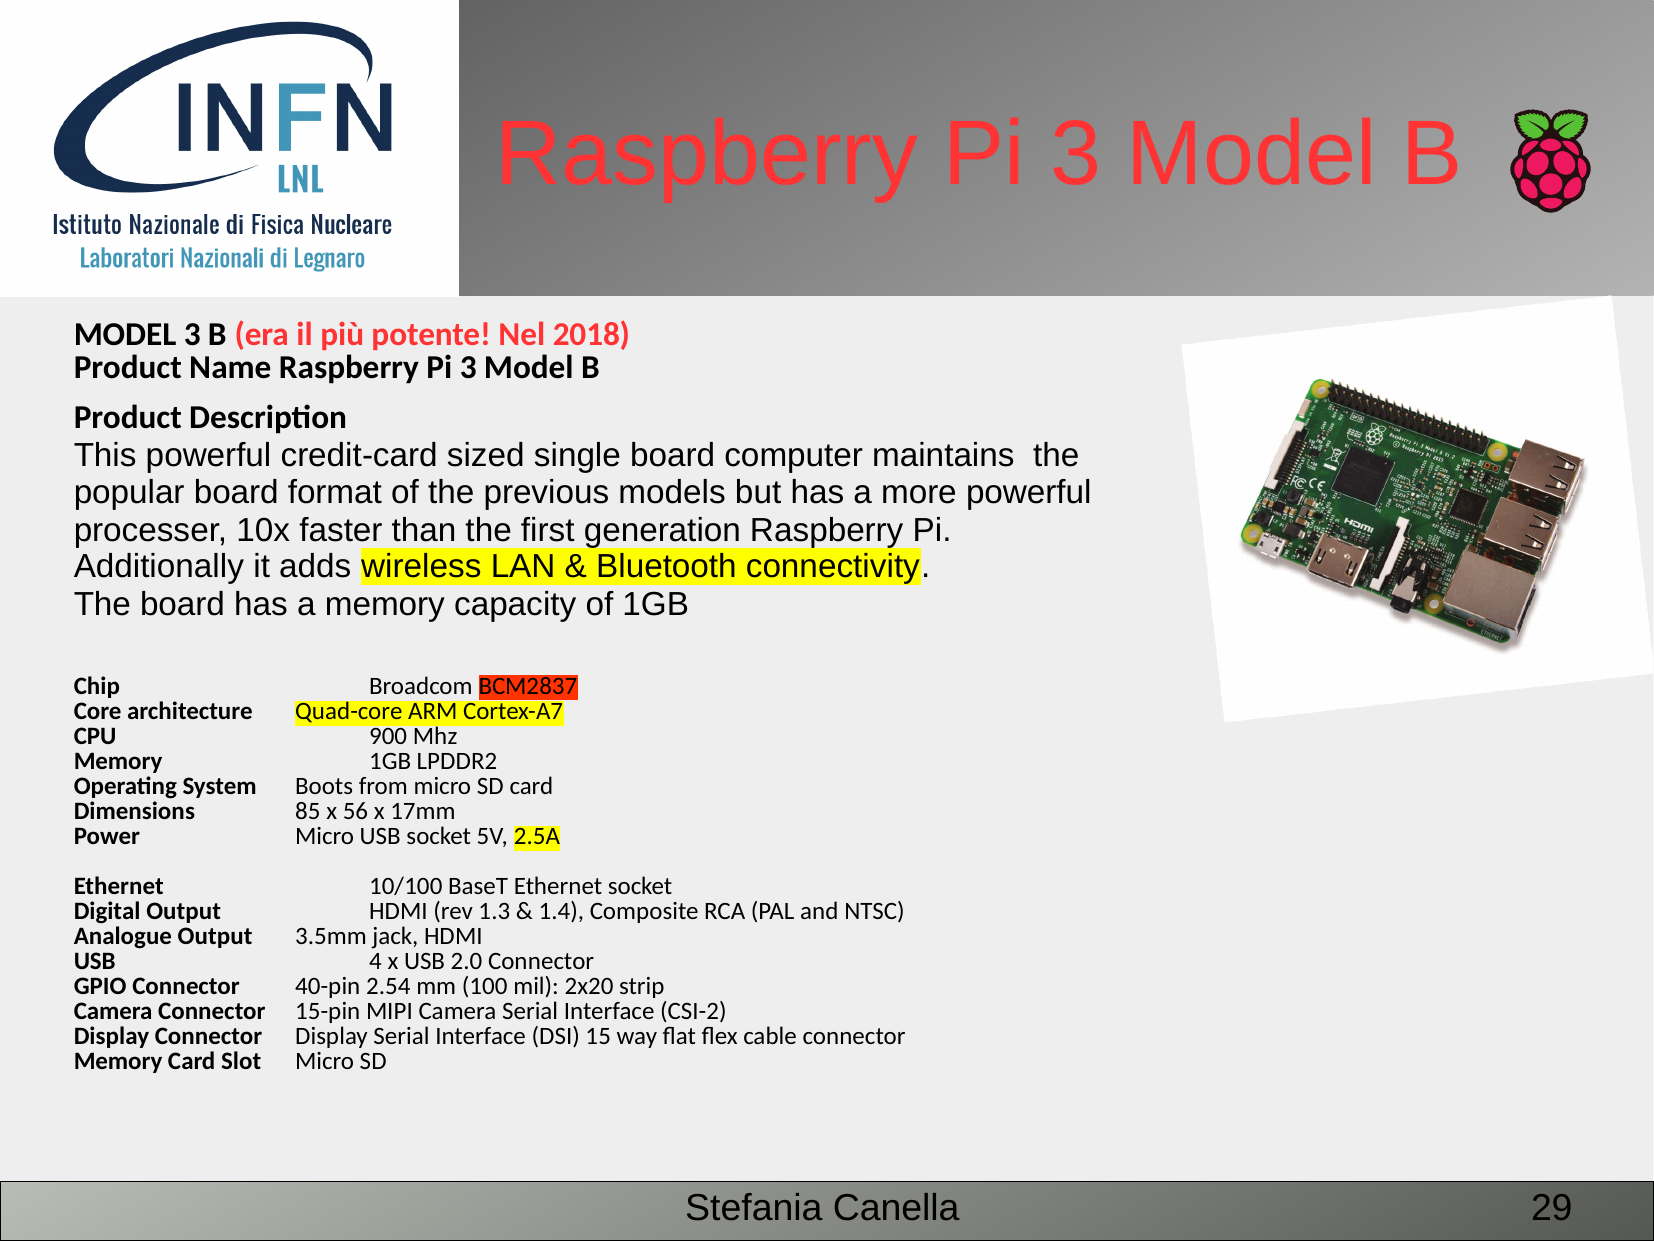

# Raspberry Pi 3 Model B
MODEL 3 B (era il più potente! Nel 2018)
Product Name Raspberry Pi 3 Model B
Product Description
This powerful credit-card sized single board computer maintains the popular board format of the previous models but has a more powerful processer, 10x faster than the first generation Raspberry Pi.
Additionally it adds wireless LAN & Bluetooth connectivity.
The board has a memory capacity of 1GB
Chip				Broadcom BCM2837
Core architecture	Quad-core ARM Cortex-A7
CPU				900 Mhz
Memory			1GB LPDDR2
Operating System	Boots from micro SD card
Dimensions		85 x 56 x 17mm
Power			Micro USB socket 5V, 2.5A
Ethernet			10/100 BaseT Ethernet socket
Digital Output		HDMI (rev 1.3 & 1.4), Composite RCA (PAL and NTSC)
Analogue Output	3.5mm jack, HDMI
USB				4 x USB 2.0 Connector
GPIO Connector	40-pin 2.54 mm (100 mil): 2x20 strip
Camera Connector	15-pin MIPI Camera Serial Interface (CSI-2)
Display Connector	Display Serial Interface (DSI) 15 way flat flex cable connector
Memory Card Slot	Micro SD
Stefania Canella